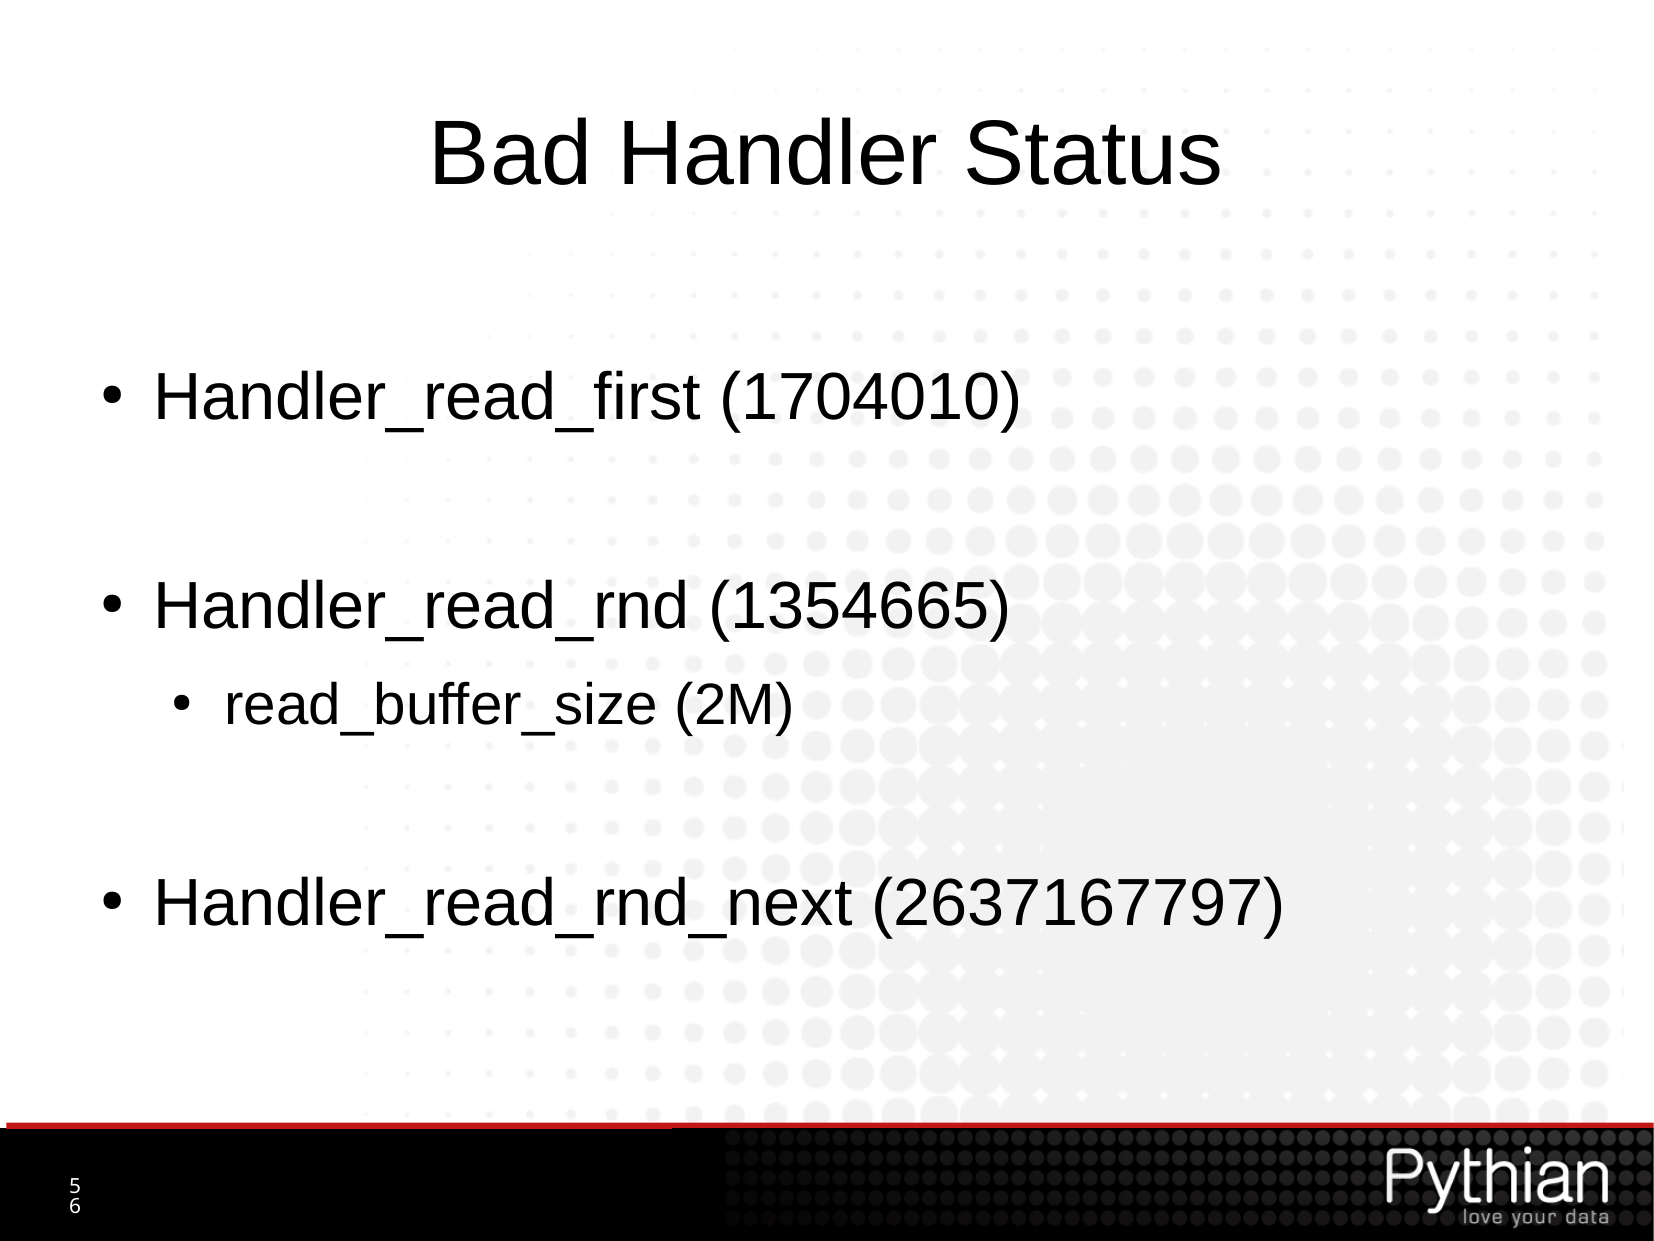

# Bad Handler Status
Handler_read_first (1704010)
Handler_read_rnd (1354665)
read_buffer_size (2M)
Handler_read_rnd_next (2637167797)